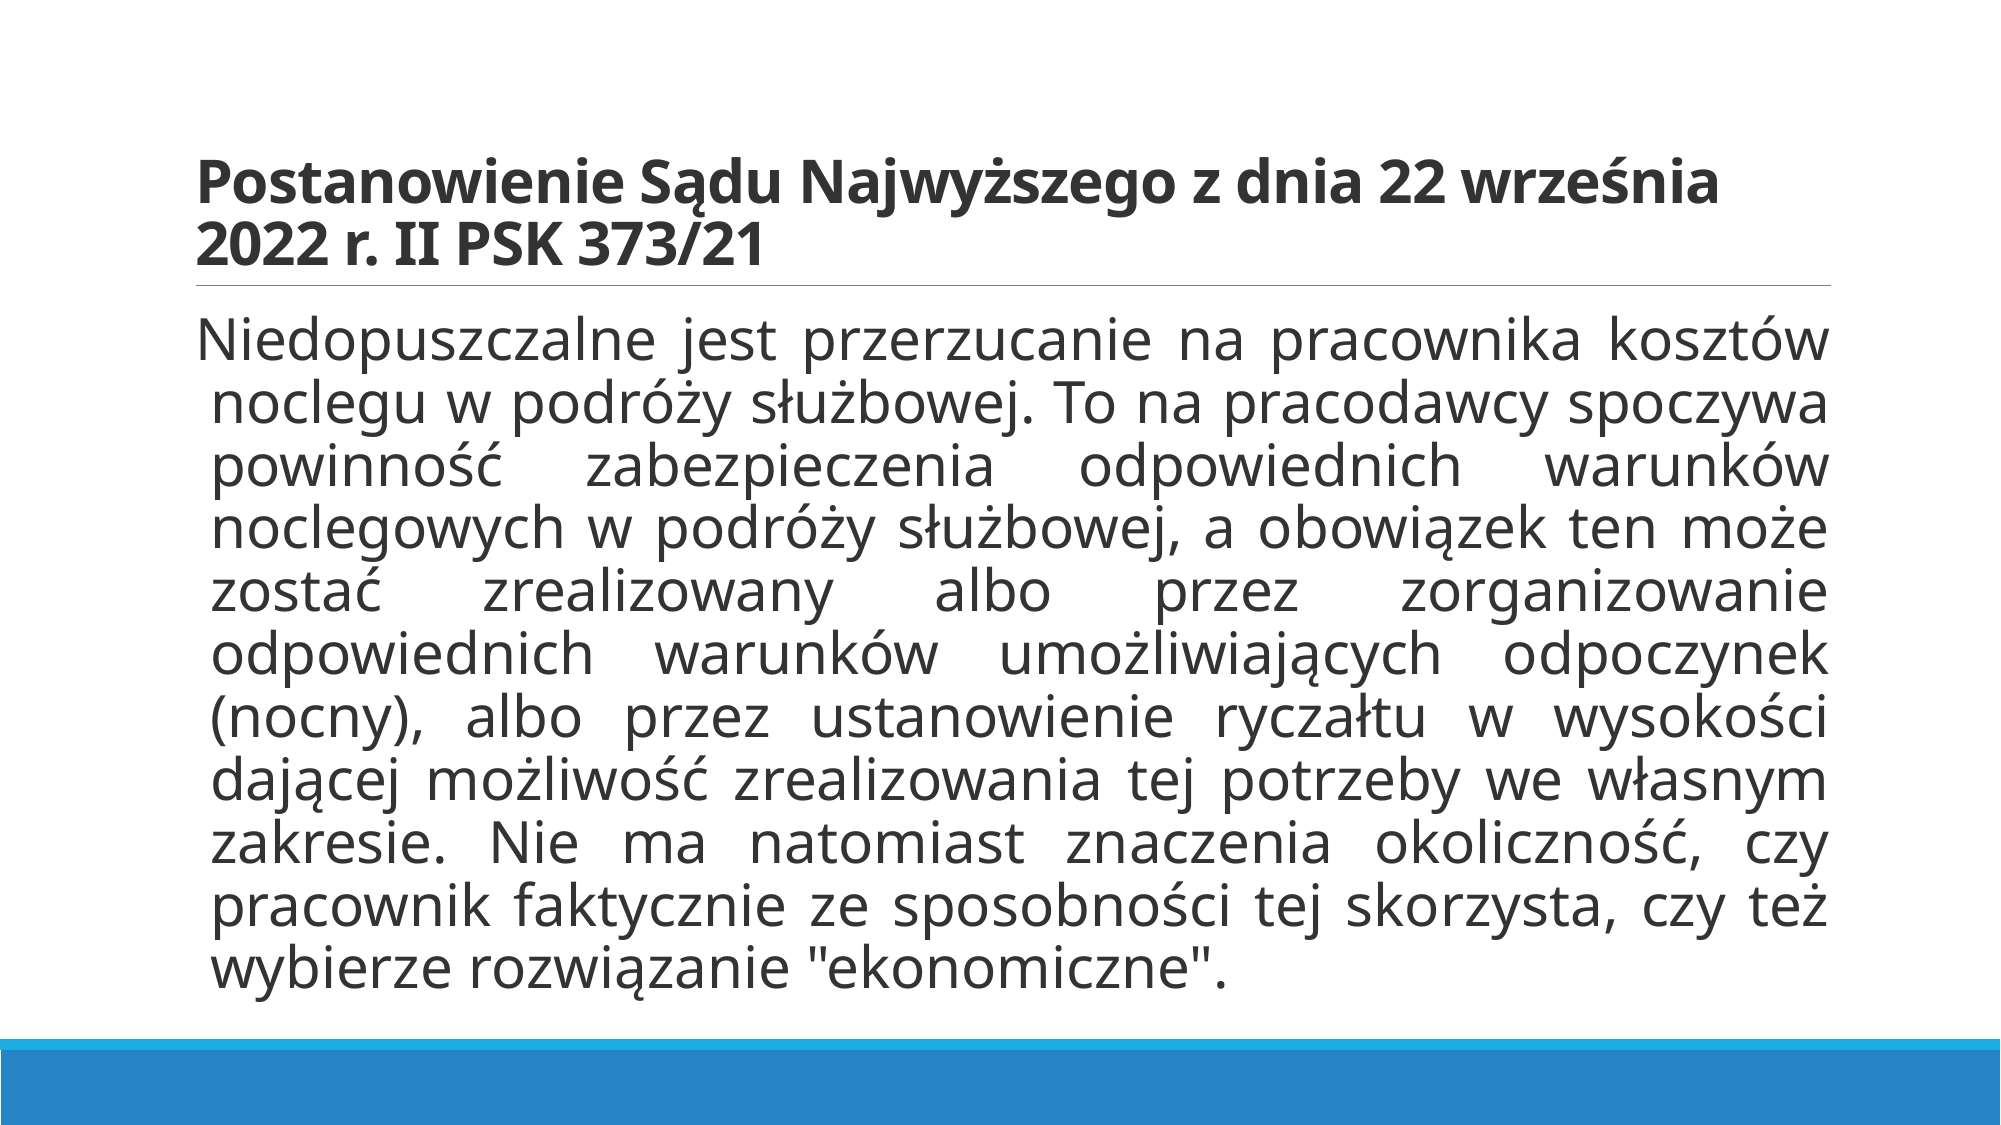

# Postanowienie Sądu Najwyższego z dnia 22 września 2022 r. II PSK 373/21
Niedopuszczalne jest przerzucanie na pracownika kosztów noclegu w podróży służbowej. To na pracodawcy spoczywa powinność zabezpieczenia odpowiednich warunków noclegowych w podróży służbowej, a obowiązek ten może zostać zrealizowany albo przez zorganizowanie odpowiednich warunków umożliwiających odpoczynek (nocny), albo przez ustanowienie ryczałtu w wysokości dającej możliwość zrealizowania tej potrzeby we własnym zakresie. Nie ma natomiast znaczenia okoliczność, czy pracownik faktycznie ze sposobności tej skorzysta, czy też wybierze rozwiązanie "ekonomiczne".